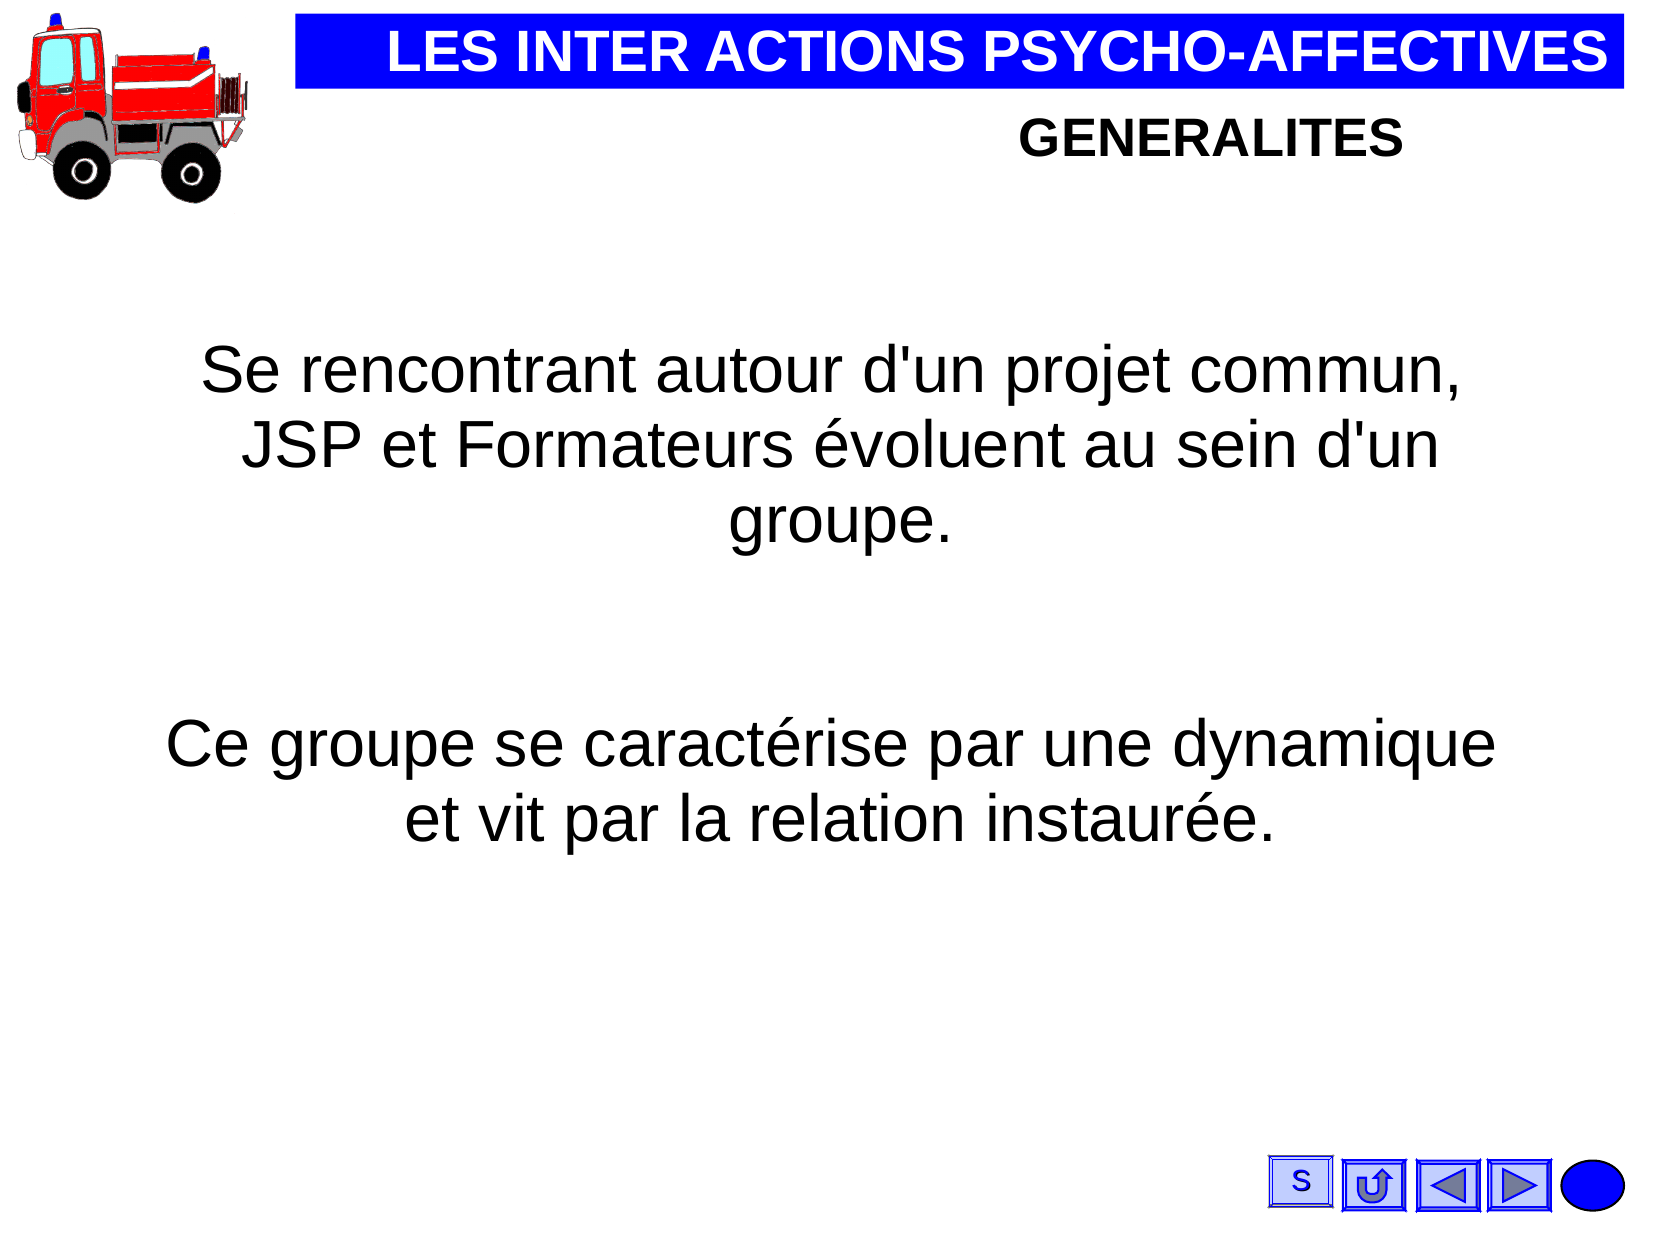

LES INTER ACTIONS PSYCHO-AFFECTIVES
GENERALITES
Se rencontrant autour d'un projet commun,
JSP et Formateurs évoluent au sein d'un groupe.
Ce groupe se caractérise par une dynamique
et vit par la relation instaurée.
#